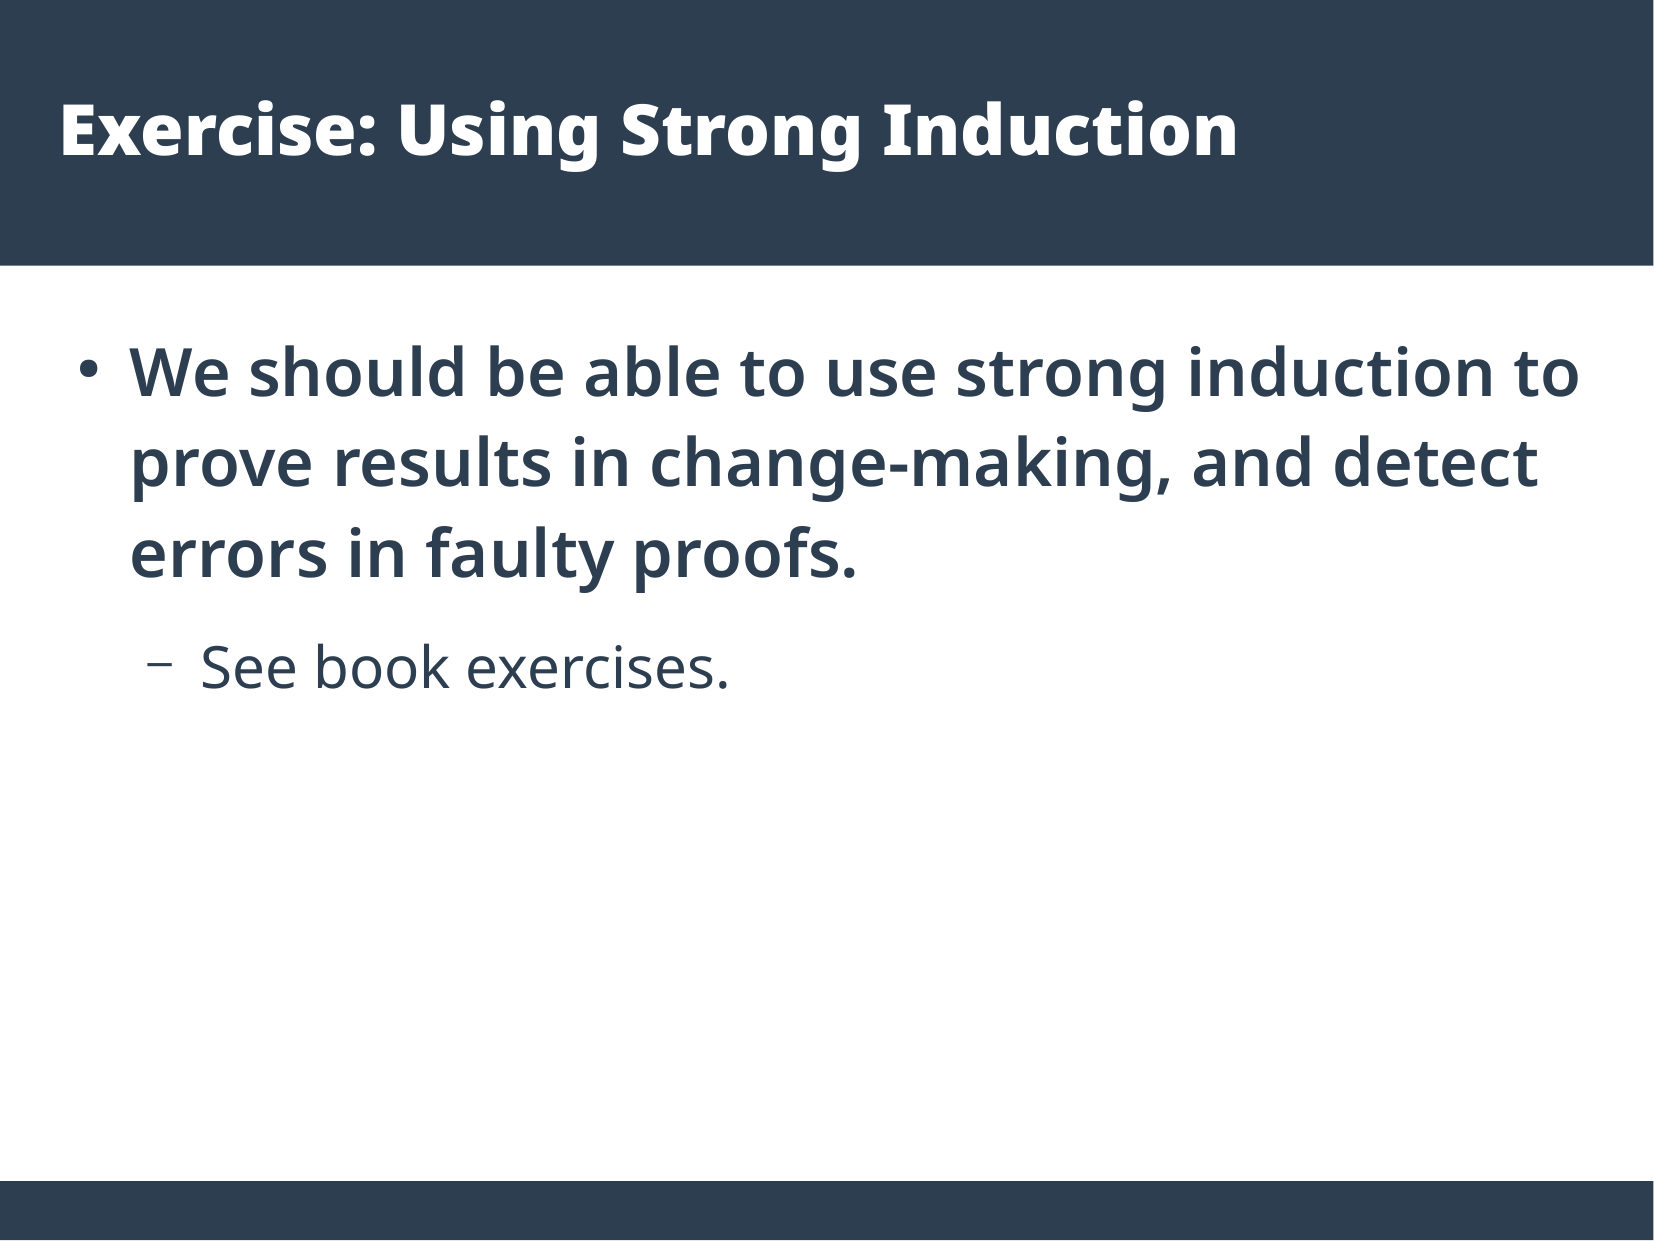

# Exercise: Using Strong Induction
We should be able to use strong induction to prove results in change-making, and detect errors in faulty proofs.
See book exercises.